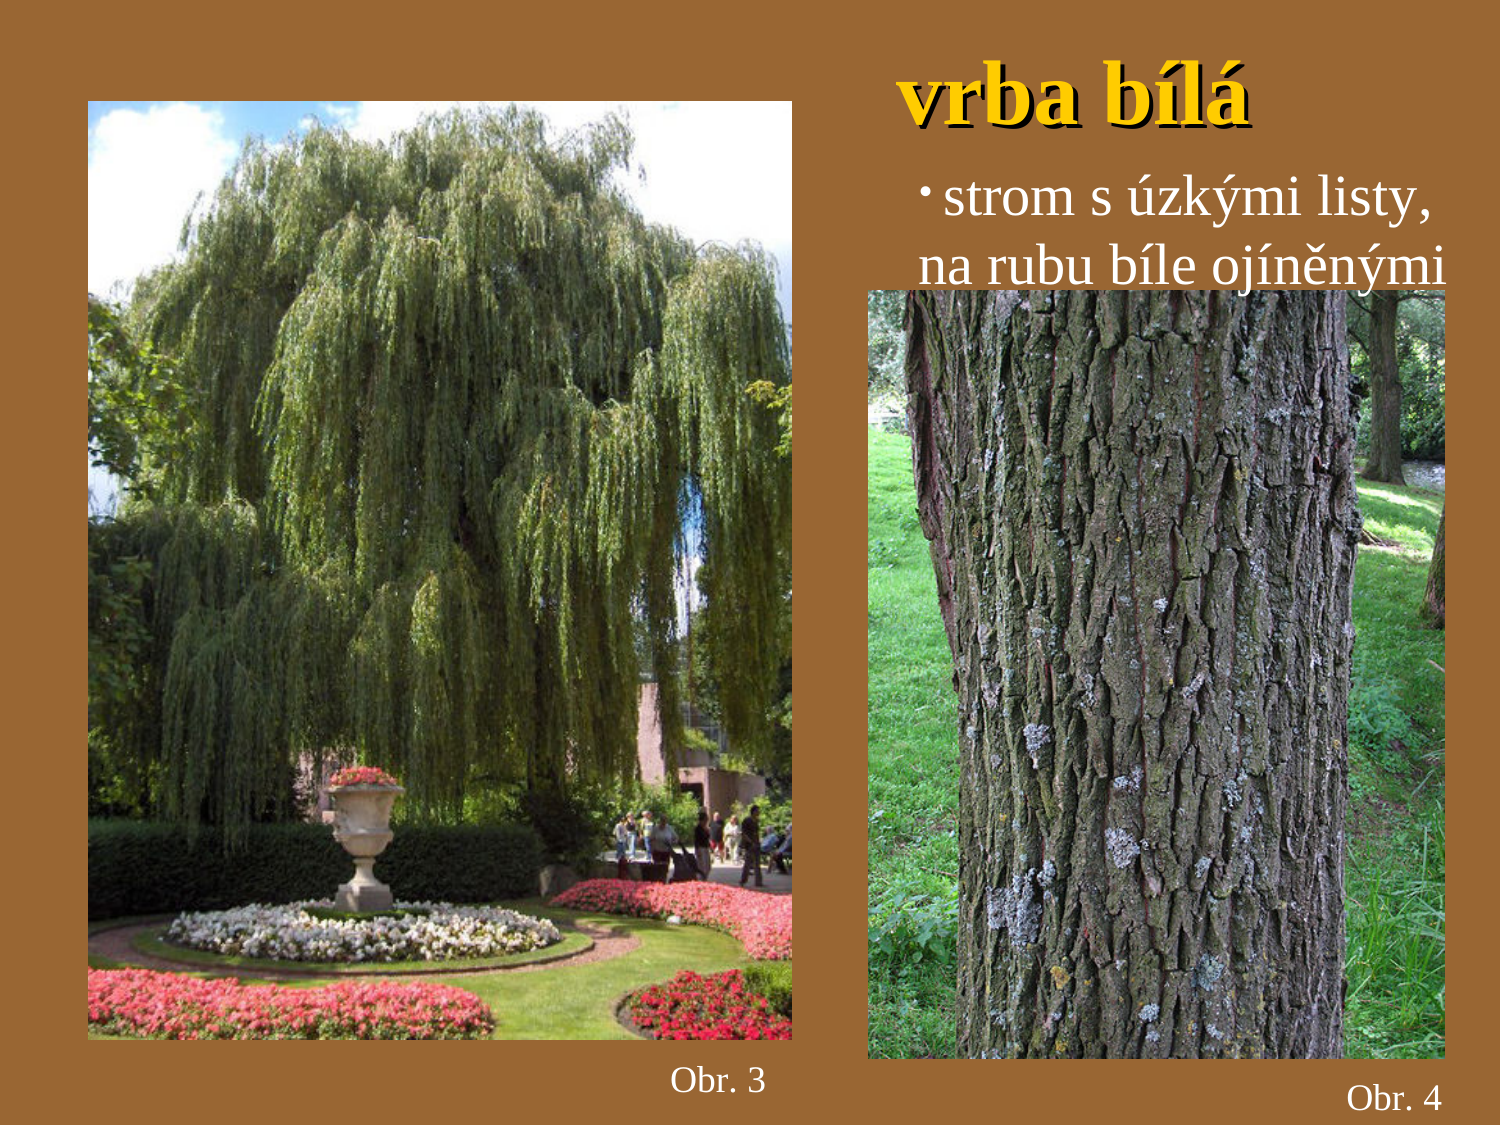

# vrba bílá
 strom s úzkými listy, na rubu bíle ojíněnými
Obr. 3
 Obr. 4